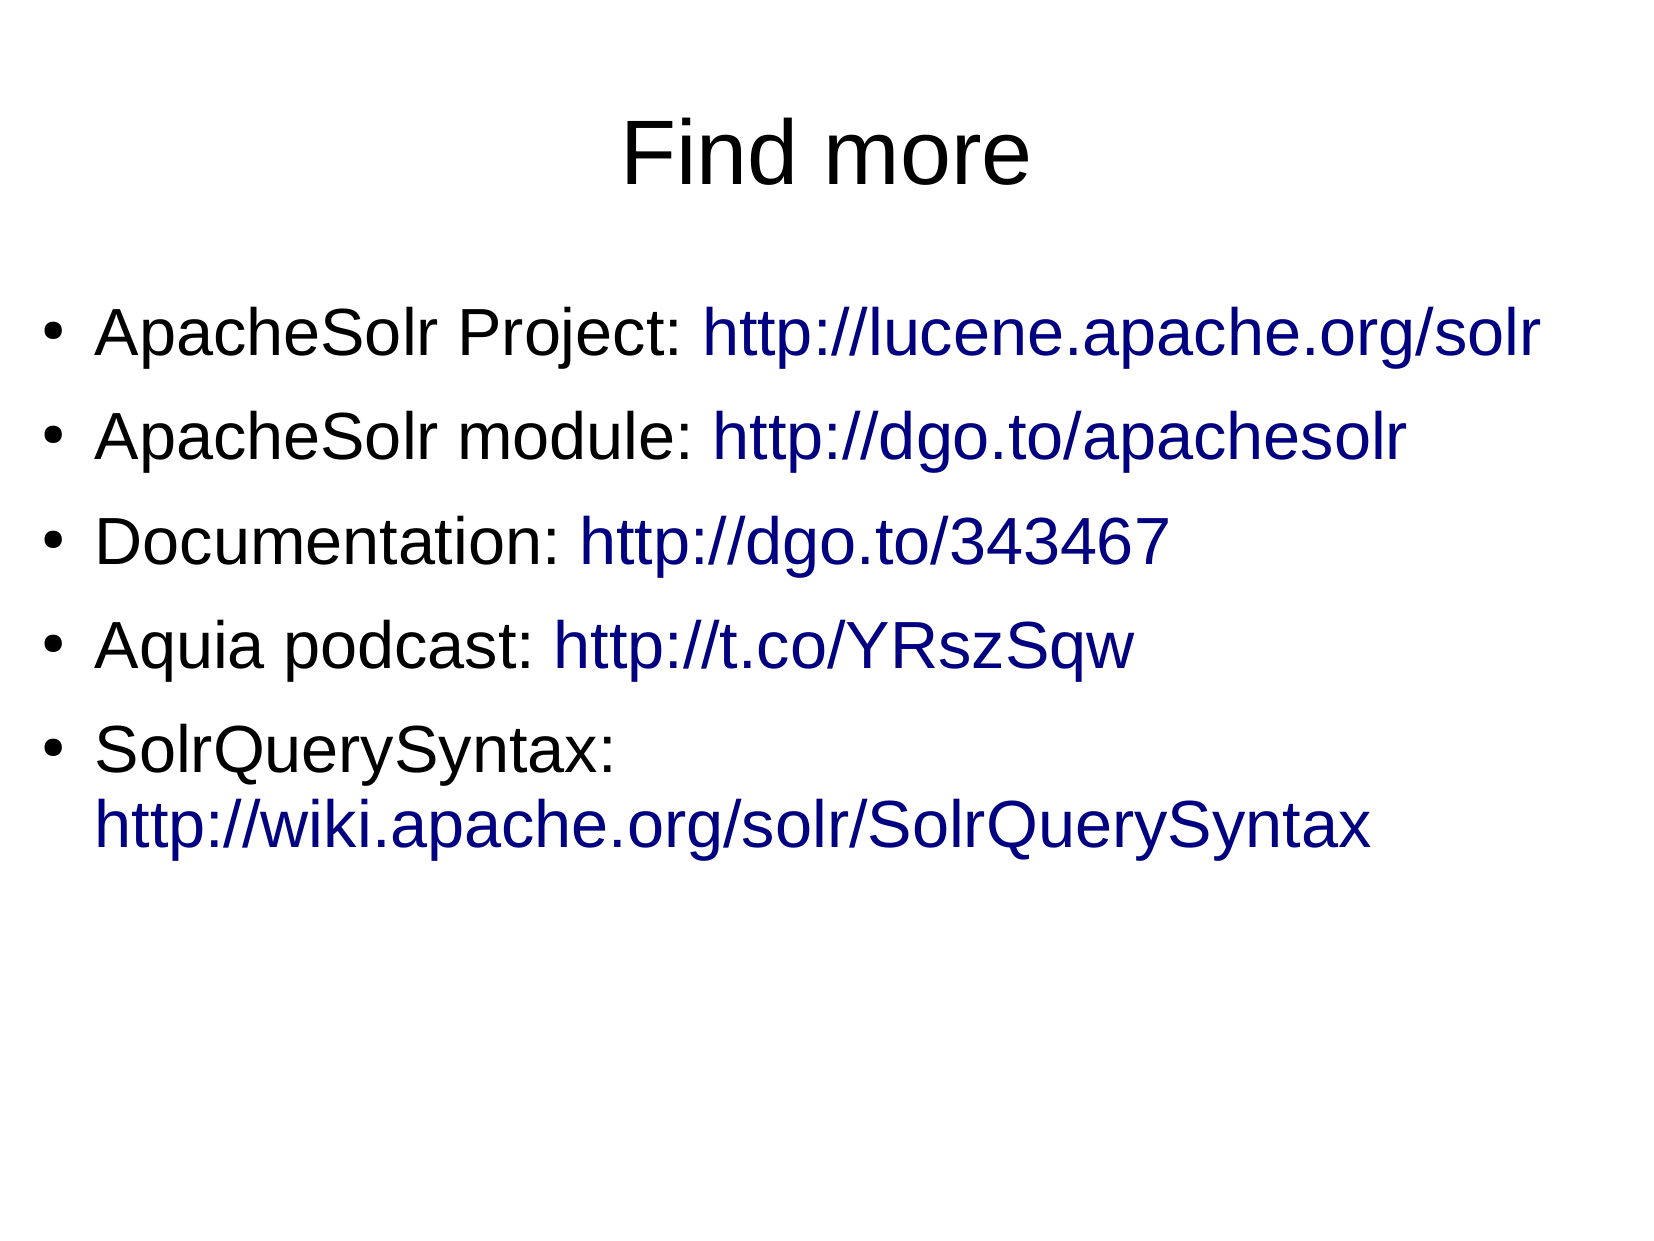

# Find more
ApacheSolr Project: http://lucene.apache.org/solr
ApacheSolr module: http://dgo.to/apachesolr
Documentation: http://dgo.to/343467
Aquia podcast: http://t.co/YRszSqw
SolrQuerySyntax: http://wiki.apache.org/solr/SolrQuerySyntax